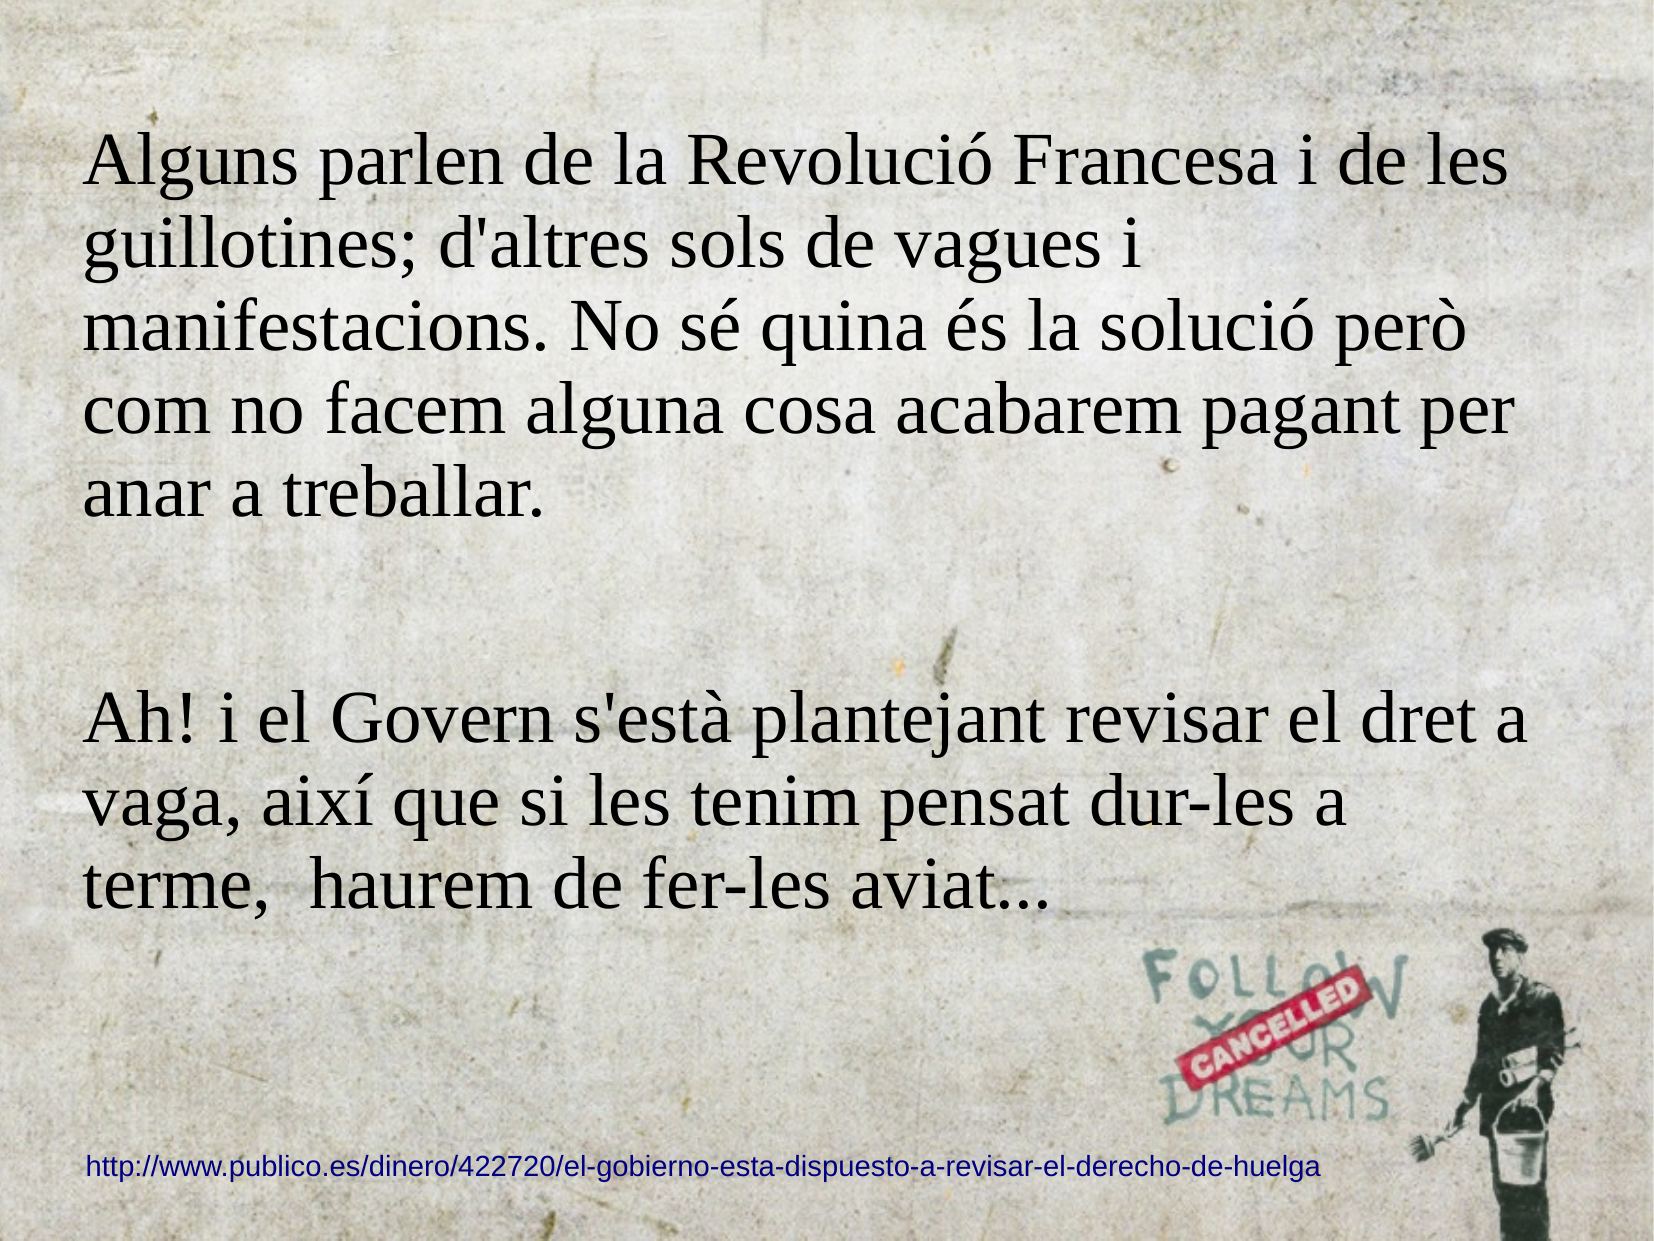

# Alguns parlen de la Revolució Francesa i de les guillotines; d'altres sols de vagues i manifestacions. No sé quina és la solució però com no facem alguna cosa acabarem pagant per anar a treballar.
Ah! i el Govern s'està plantejant revisar el dret a vaga, així que si les tenim pensat dur-les a terme, haurem de fer-les aviat...
http://www.publico.es/dinero/422720/el-gobierno-esta-dispuesto-a-revisar-el-derecho-de-huelga